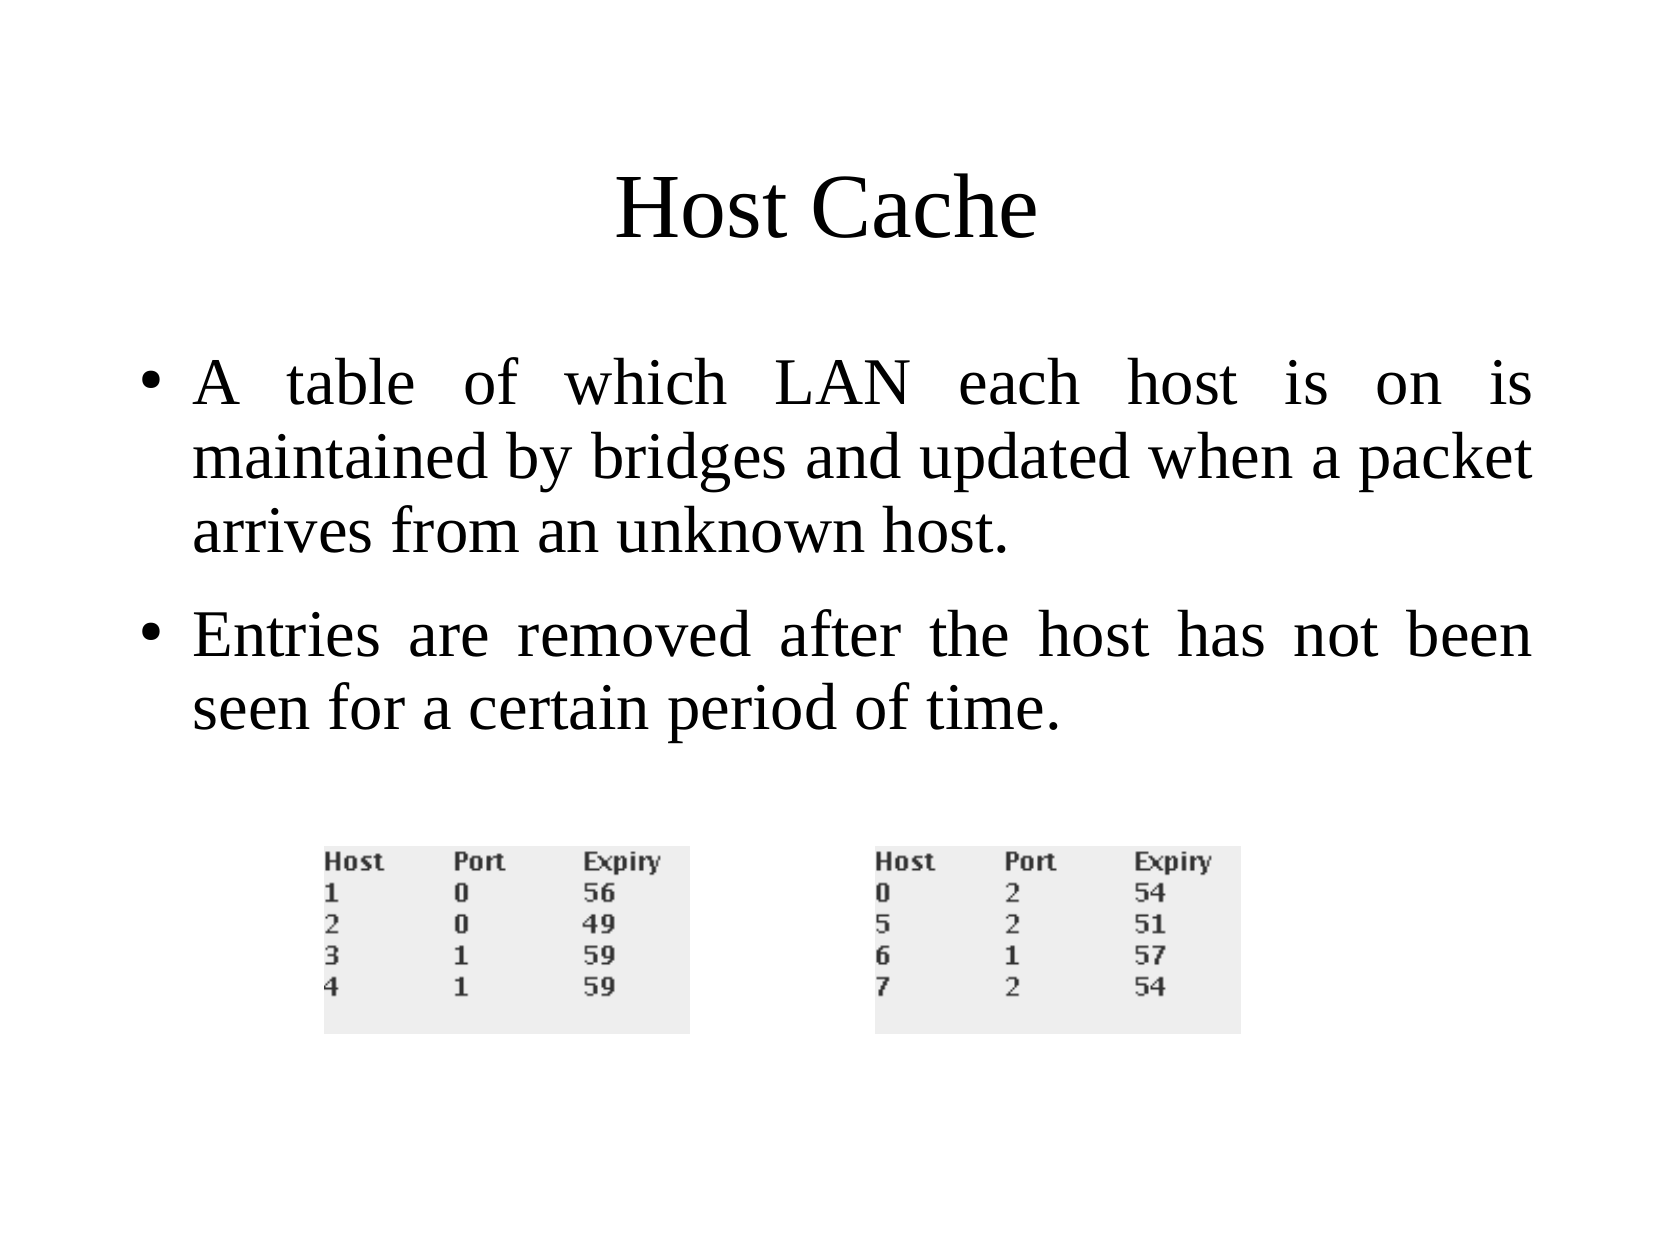

# Host Cache
A table of which LAN each host is on is maintained by bridges and updated when a packet arrives from an unknown host.
Entries are removed after the host has not been seen for a certain period of time.